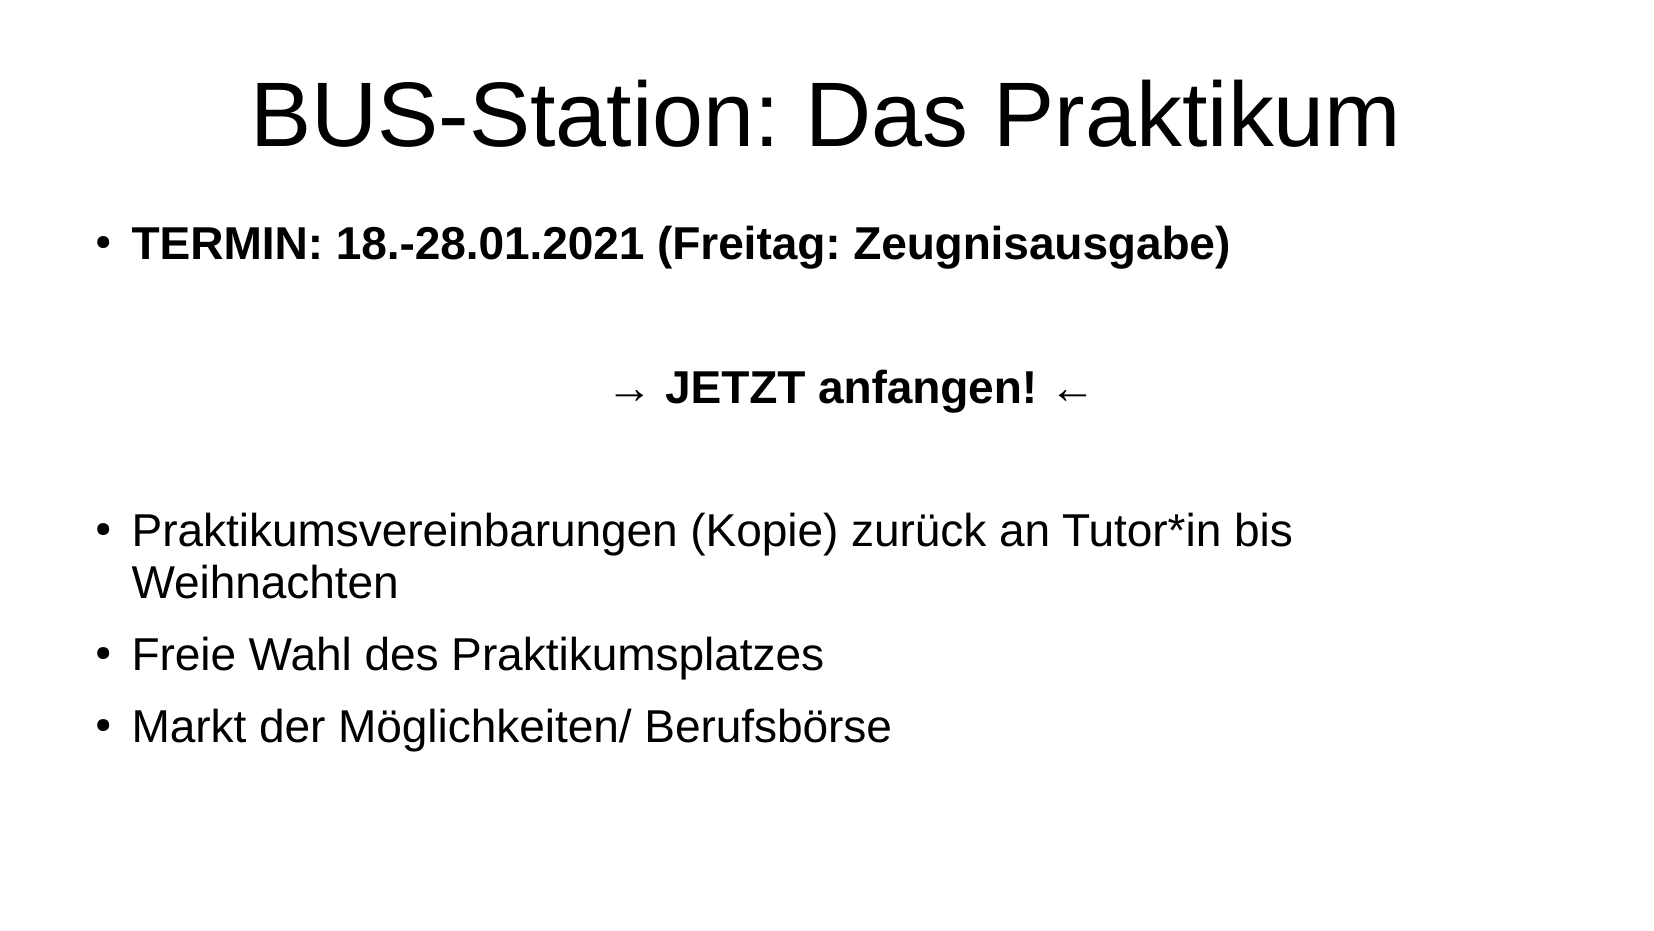

# BUS-Station: Das Praktikum
TERMIN: 18.-28.01.2021 (Freitag: Zeugnisausgabe)
→ JETZT anfangen! ←
Praktikumsvereinbarungen (Kopie) zurück an Tutor*in bis Weihnachten
Freie Wahl des Praktikumsplatzes
Markt der Möglichkeiten/ Berufsbörse